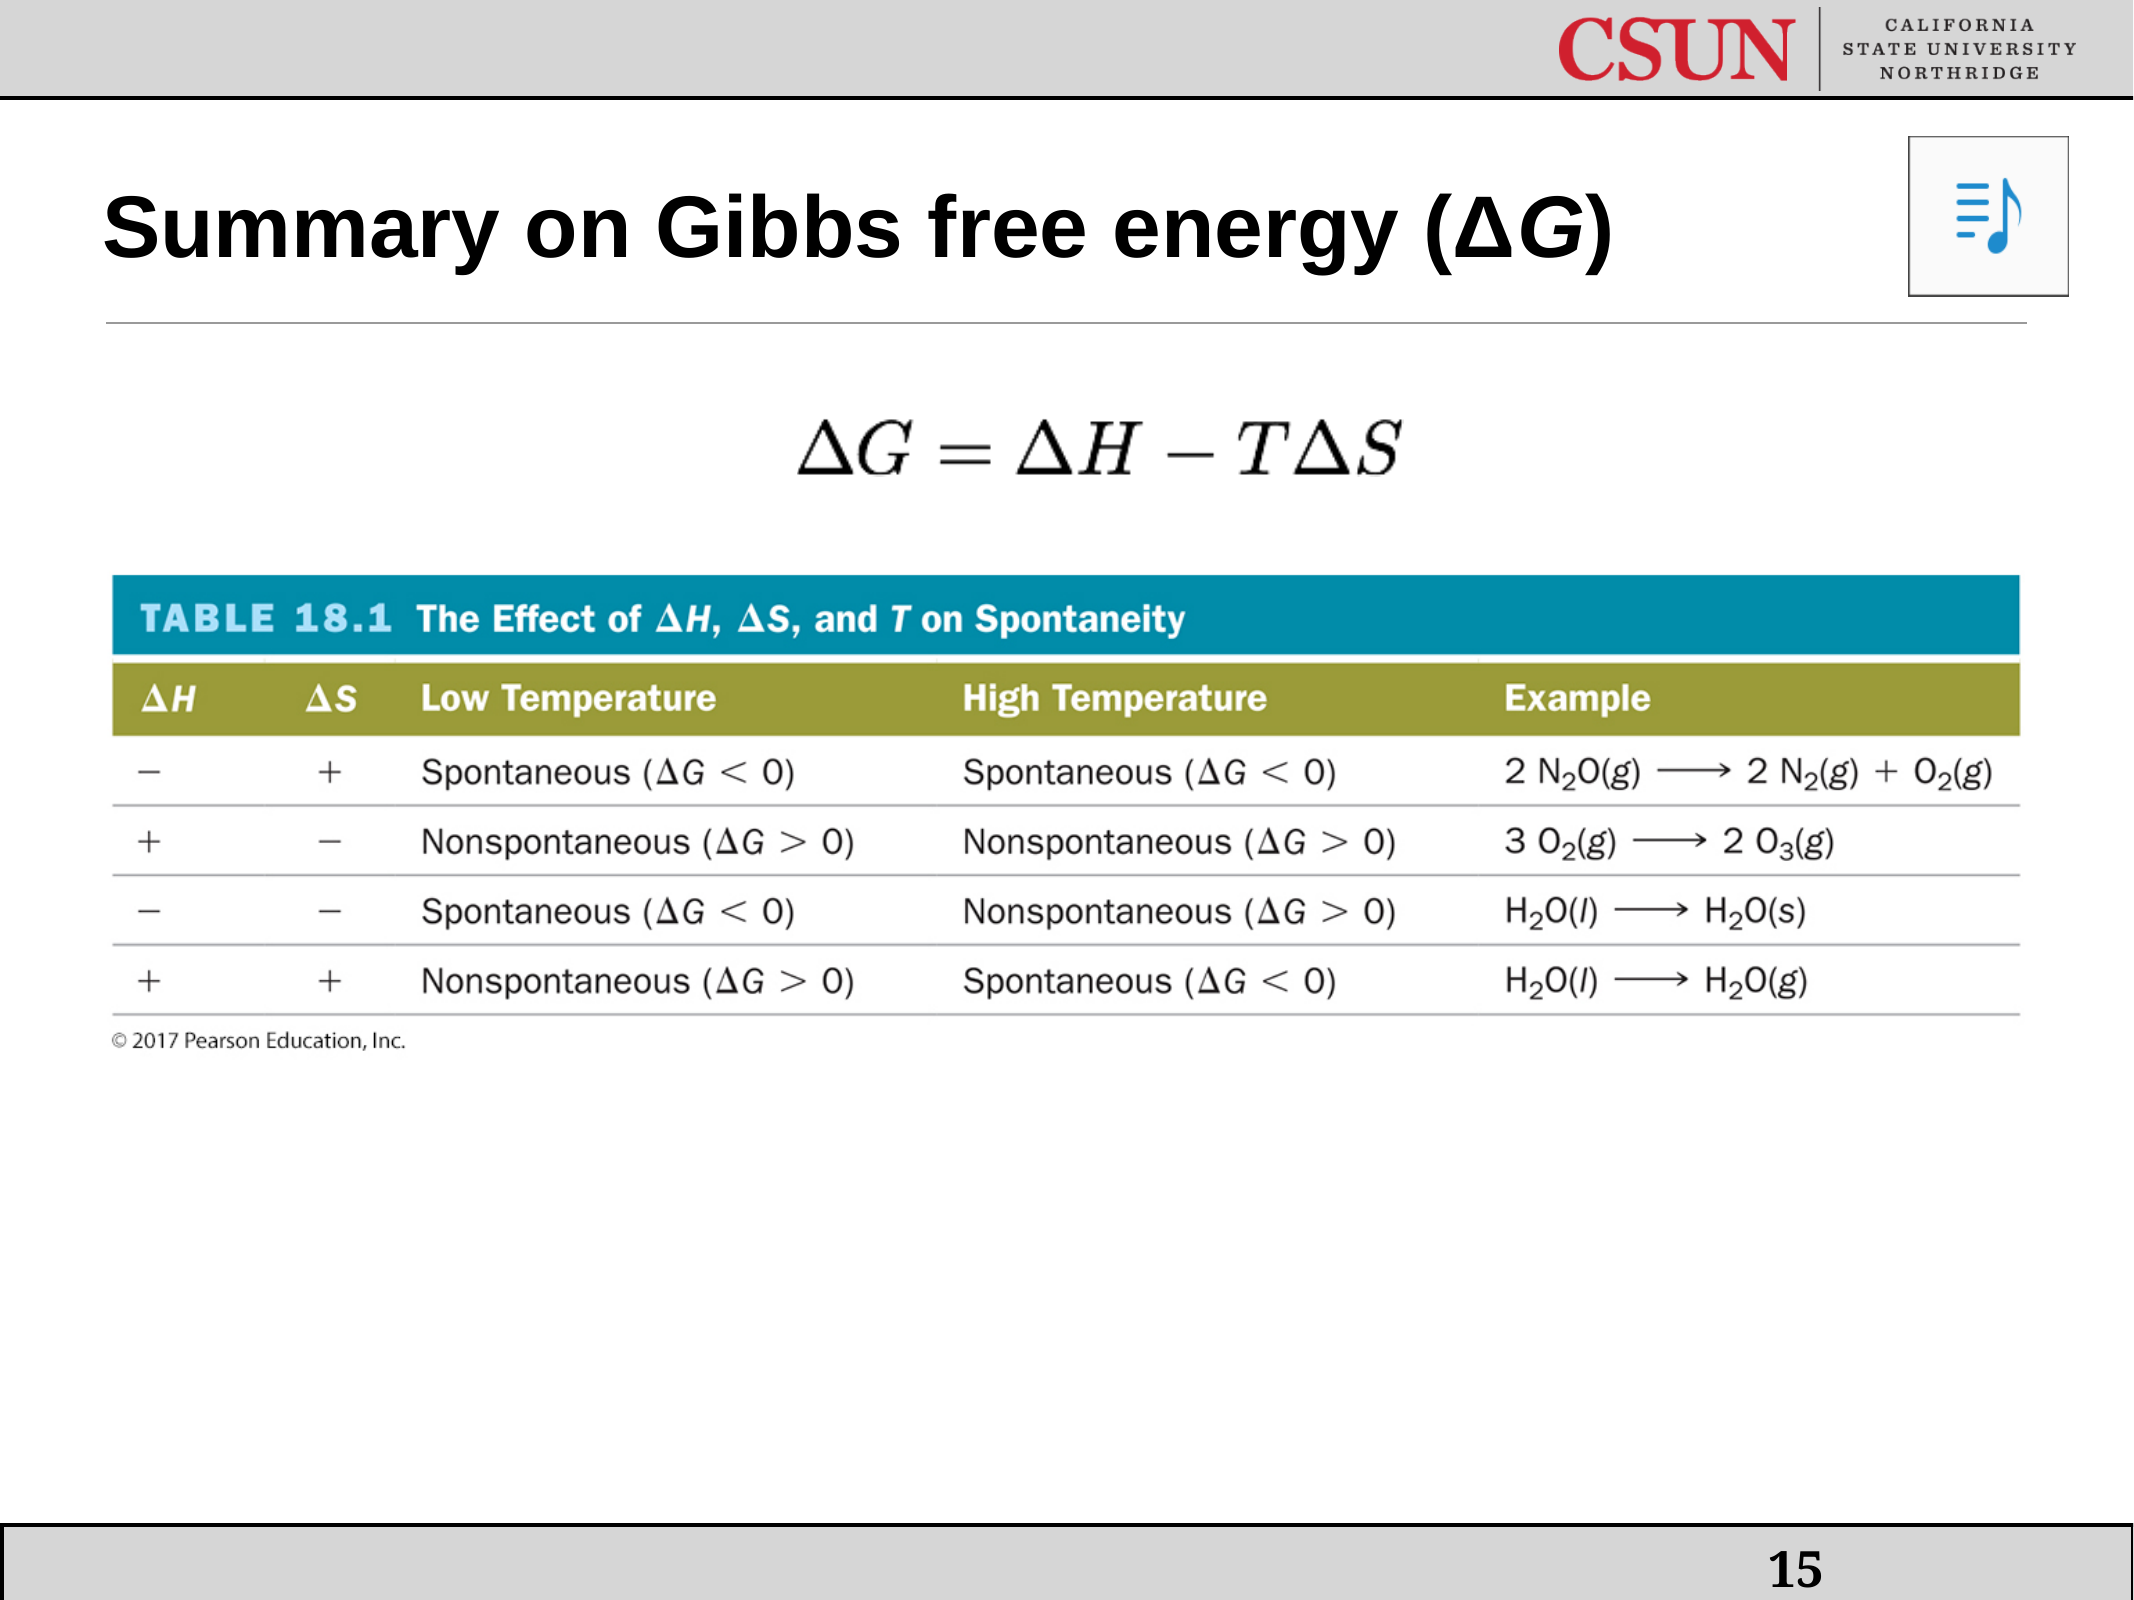

# Summary on Gibbs free energy (ΔG)
15